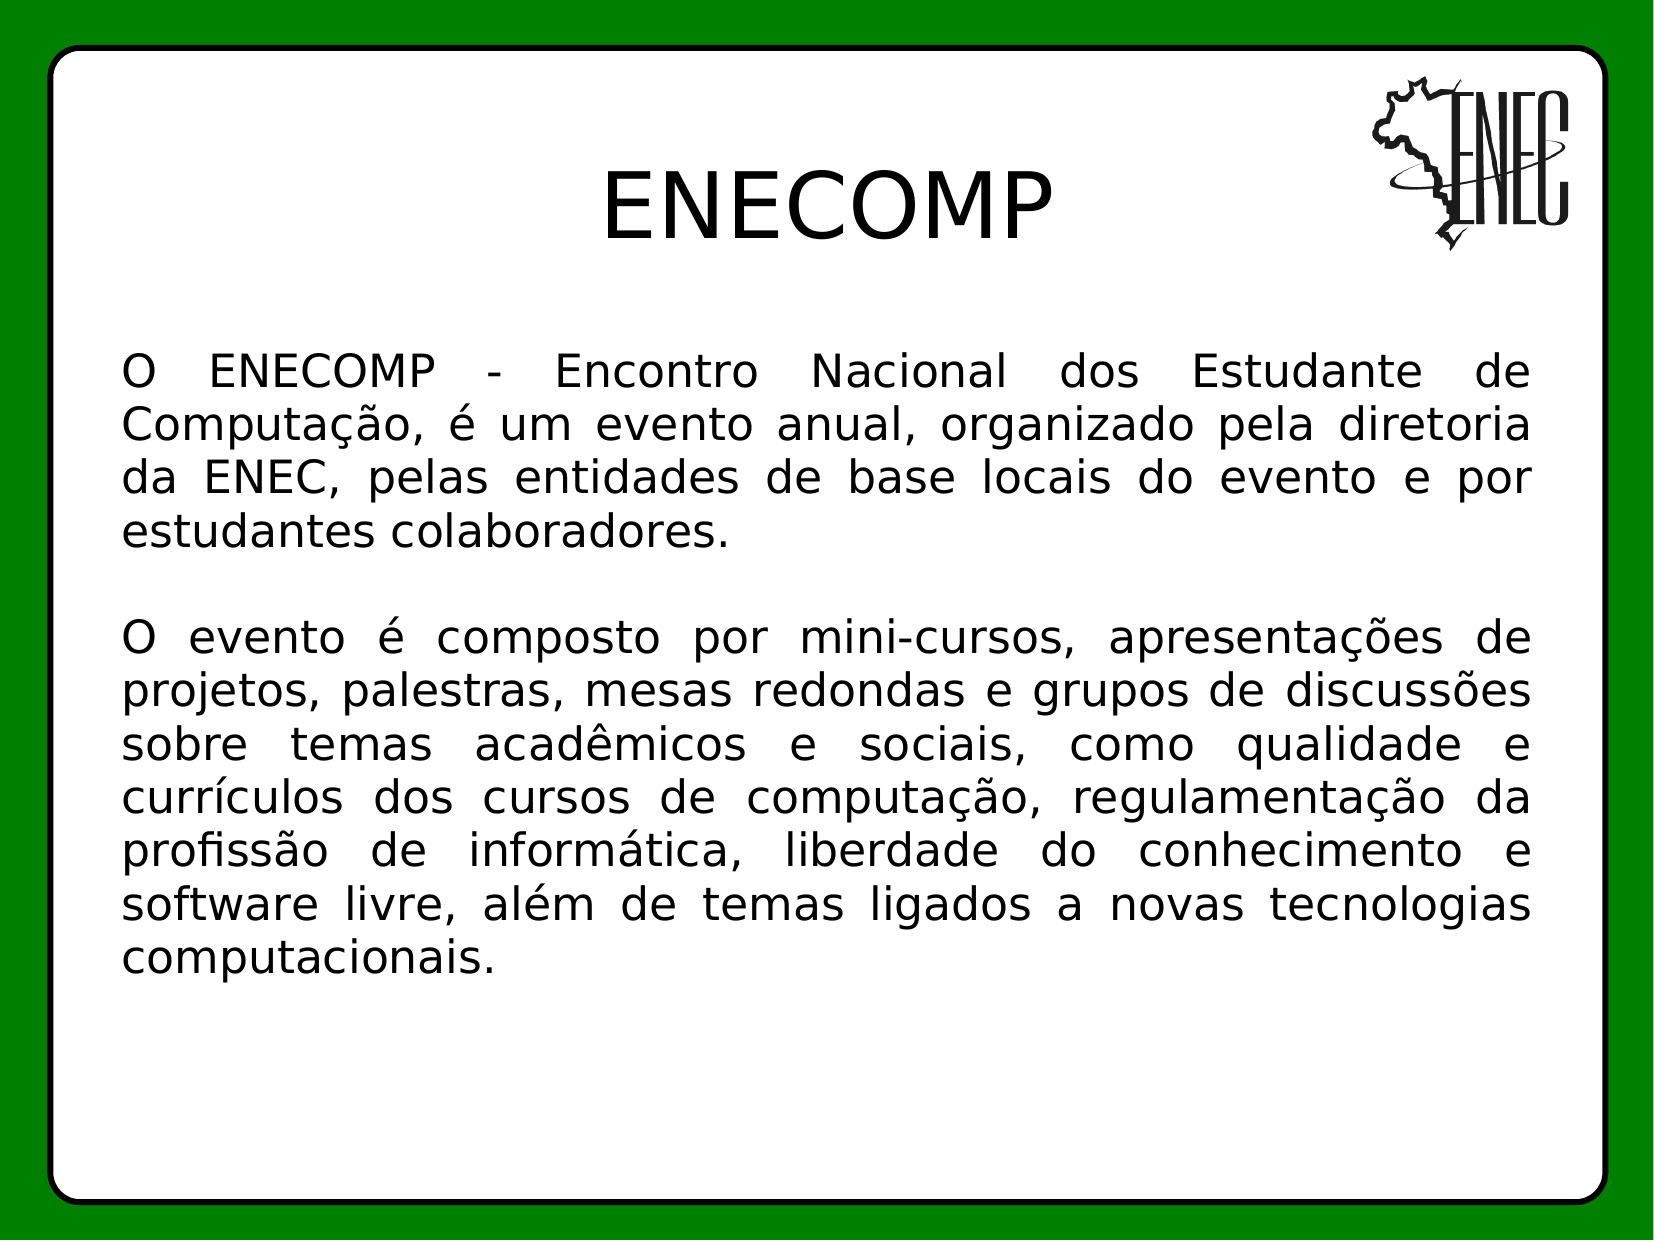

# ENECOMP
O ENECOMP - Encontro Nacional dos Estudante de Computação, é um evento anual, organizado pela diretoria da ENEC, pelas entidades de base locais do evento e por estudantes colaboradores.
O evento é composto por mini-cursos, apresentações de projetos, palestras, mesas redondas e grupos de discussões sobre temas acadêmicos e sociais, como qualidade e currículos dos cursos de computação, regulamentação da profissão de informática, liberdade do conhecimento e software livre, além de temas ligados a novas tecnologias computacionais.